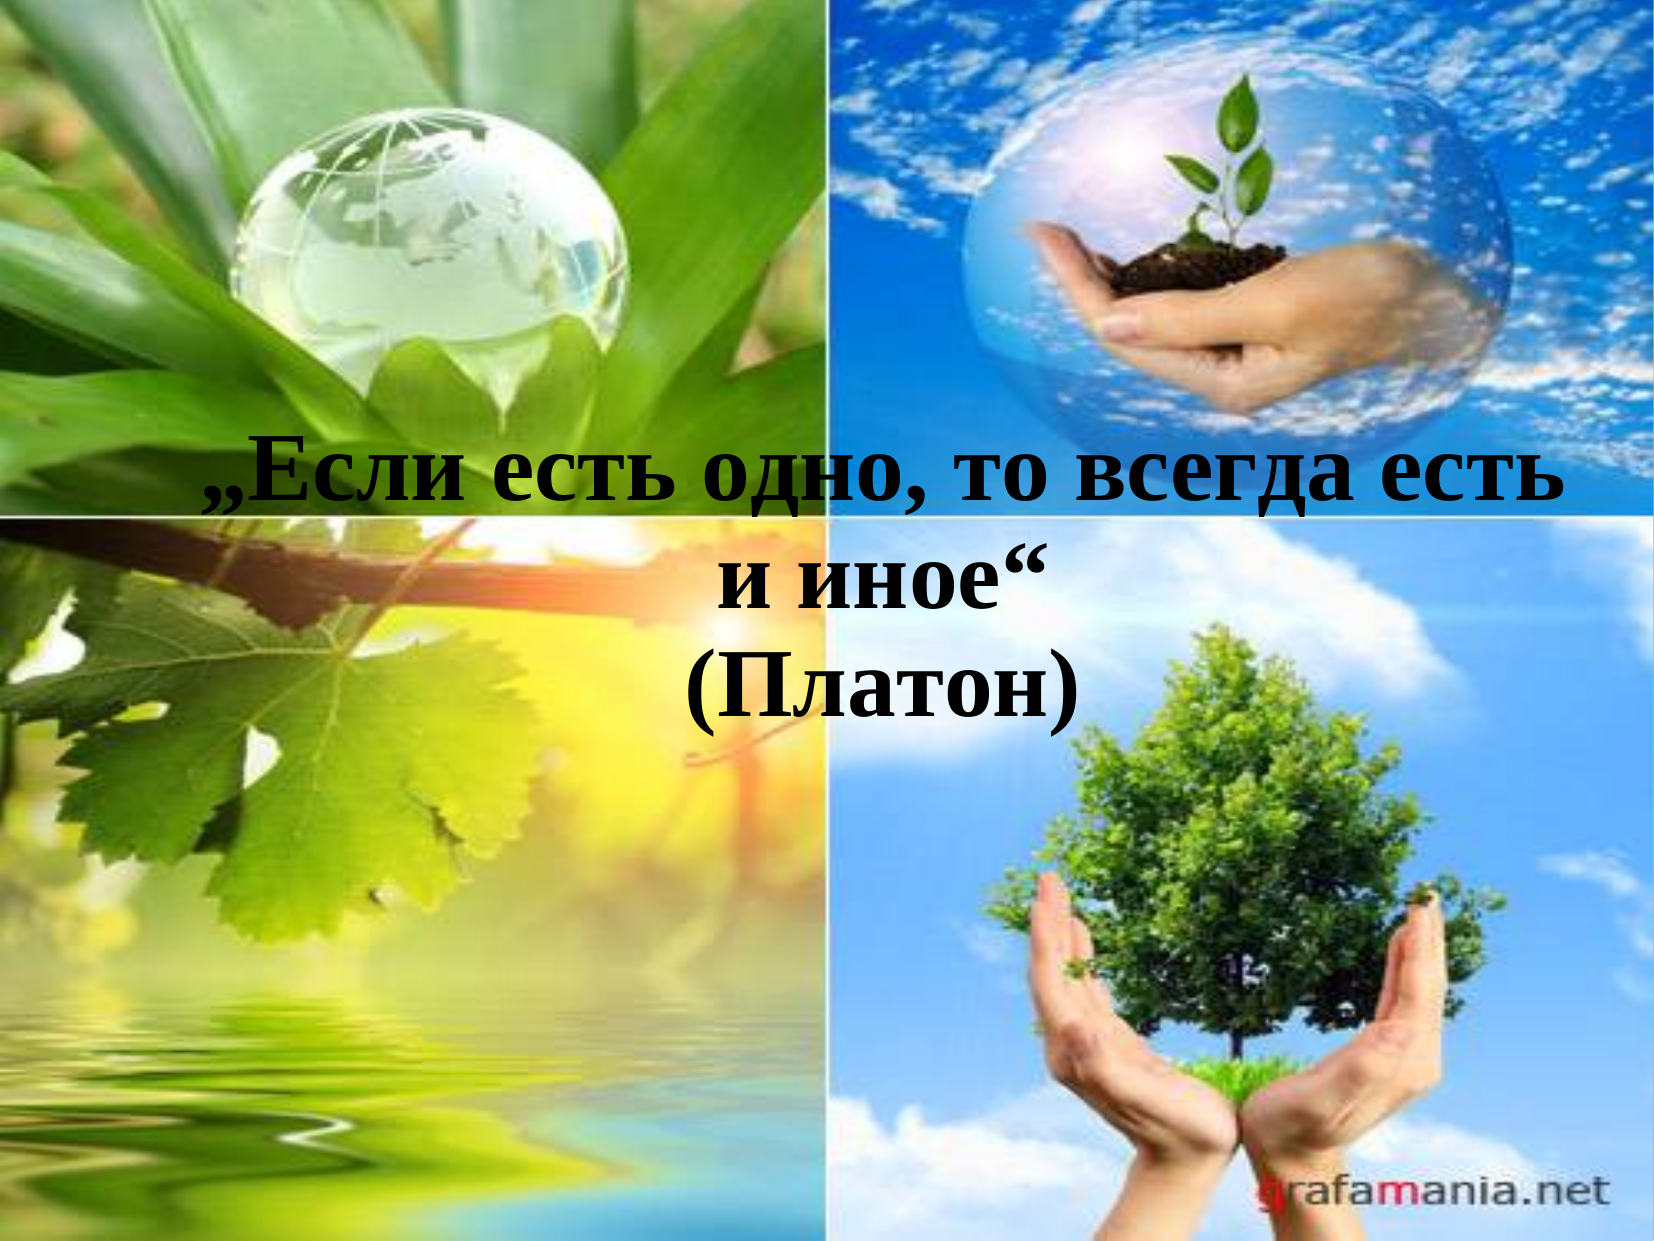

# „Если есть одно, то всегда есть и иное“ (Платон)